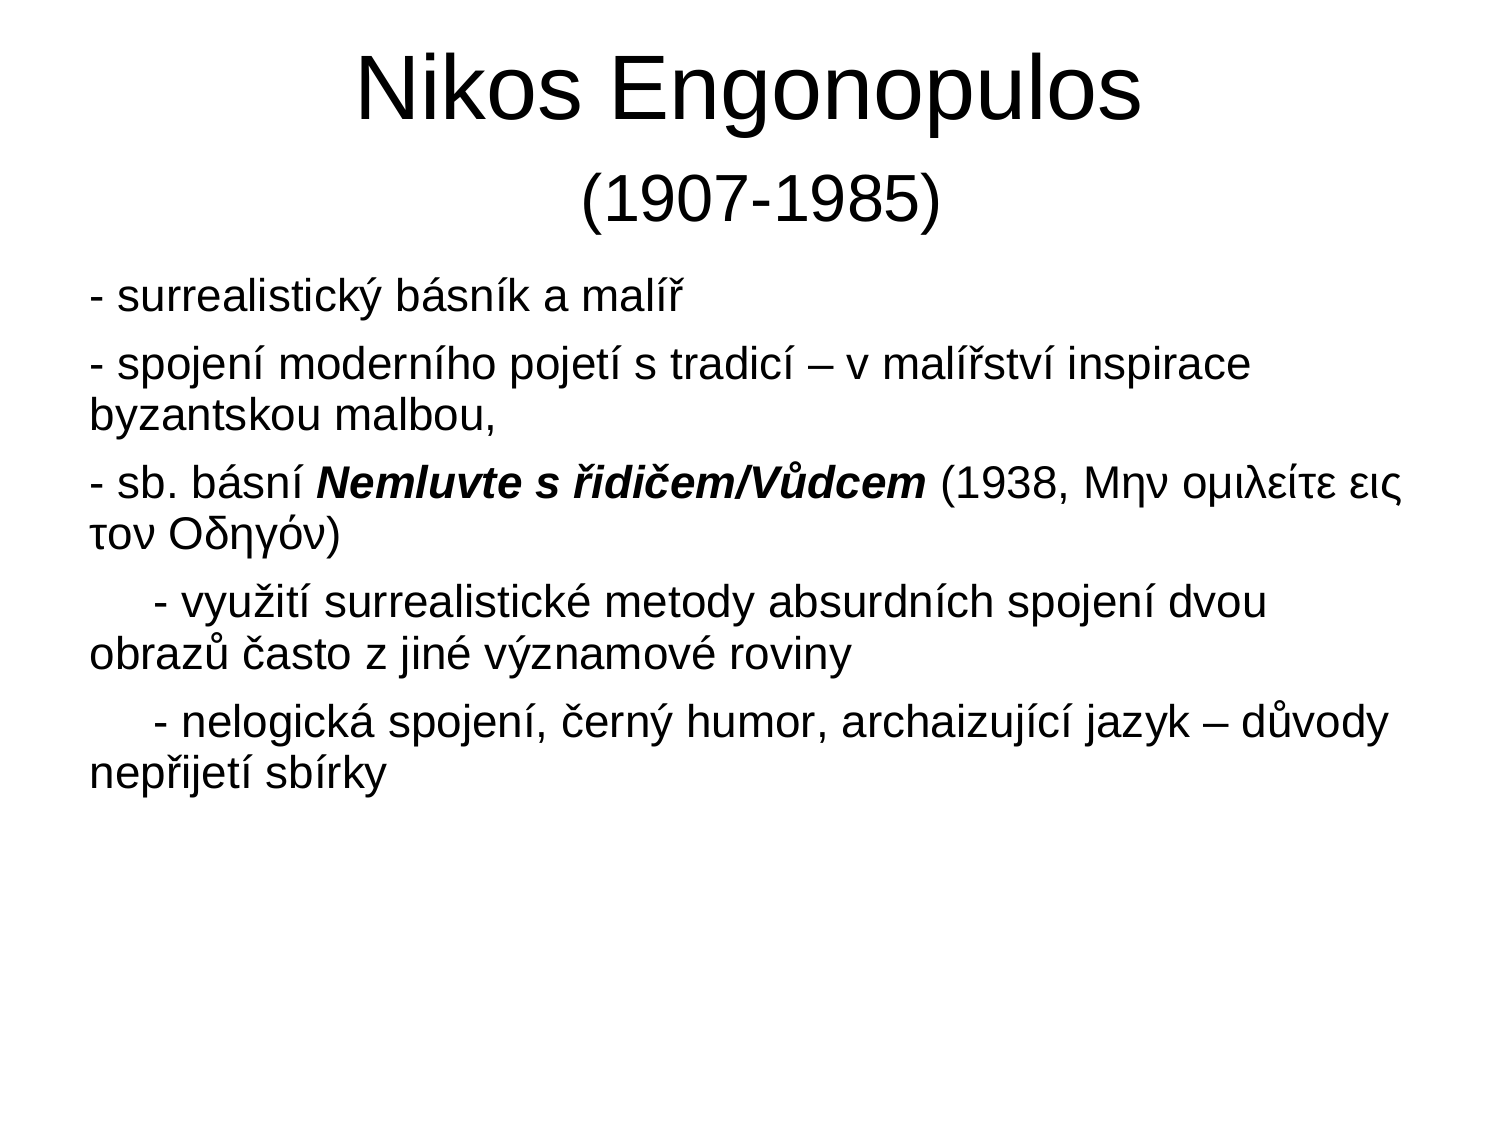

# Nikos Engonopulos (1907-1985)
- surrealistický básník a malíř
- spojení moderního pojetí s tradicí – v malířství inspirace byzantskou malbou,
- sb. básní Nemluvte s řidičem/Vůdcem (1938, Μην ομιλείτε εις τον Οδηγόν)
 - využití surrealistické metody absurdních spojení dvou obrazů často z jiné významové roviny
 - nelogická spojení, černý humor, archaizující jazyk – důvody nepřijetí sbírky